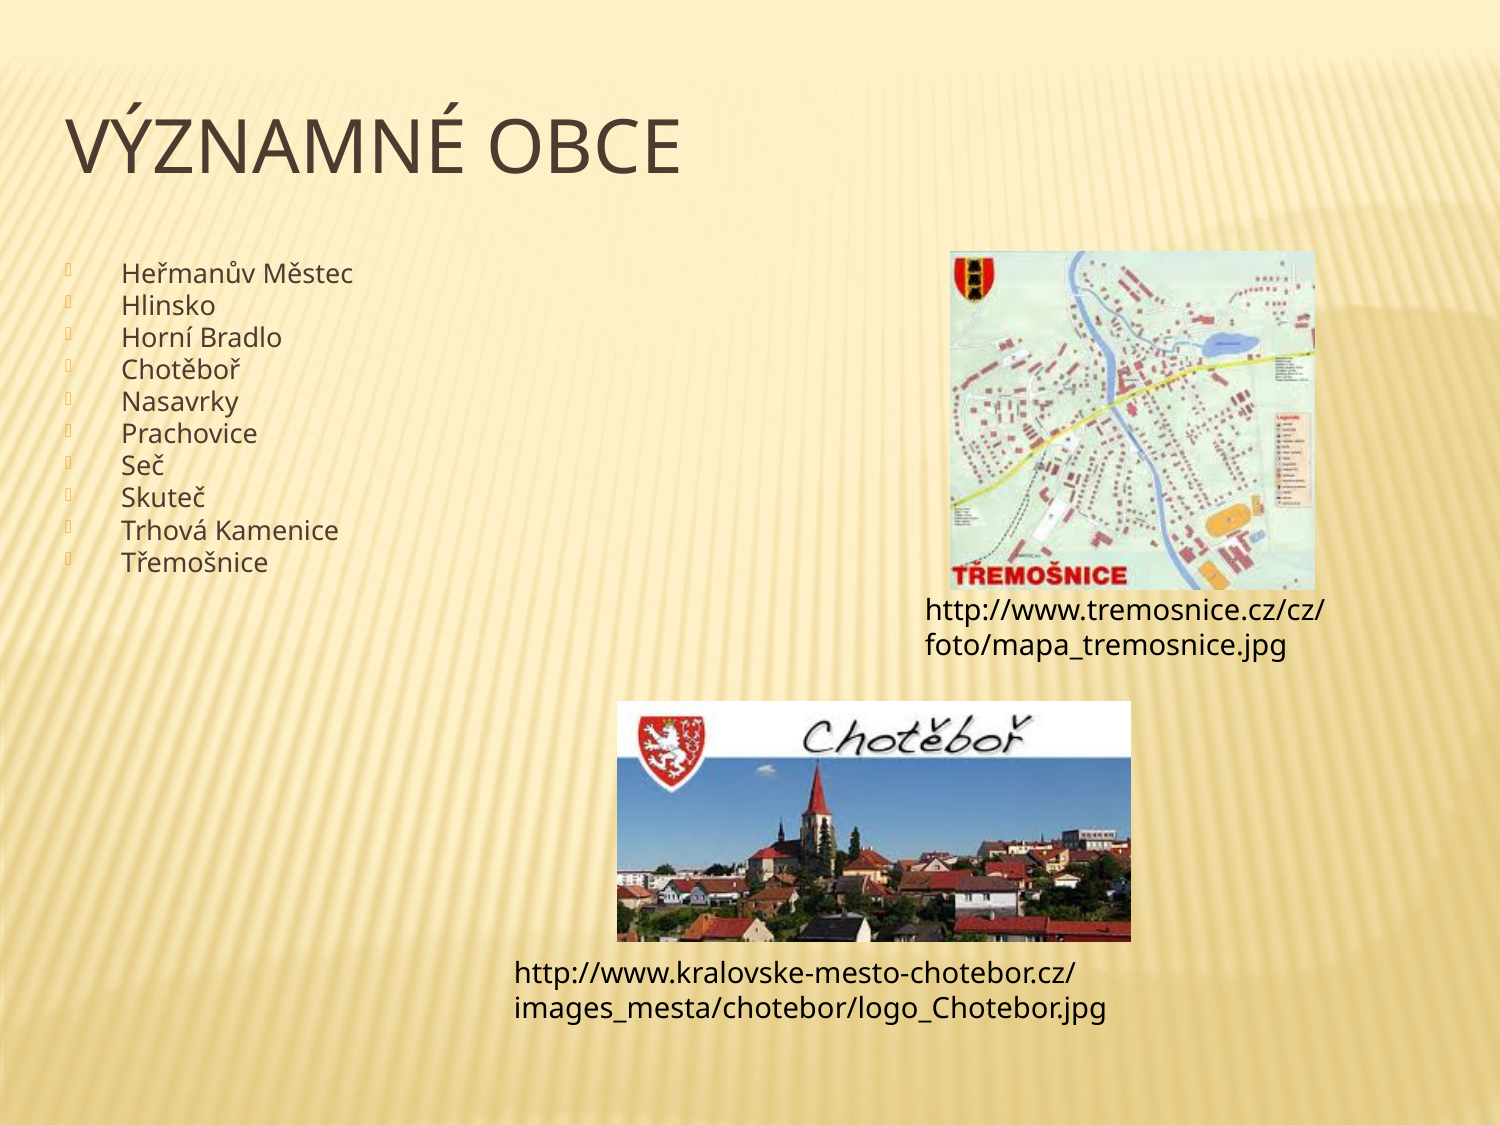

# Významné obce
Heřmanův Městec
Hlinsko
Horní Bradlo
Chotěboř
Nasavrky
Prachovice
Seč
Skuteč
Trhová Kamenice
Třemošnice
http://www.tremosnice.cz/cz/foto/mapa_tremosnice.jpg
http://www.kralovske-mesto-chotebor.cz/images_mesta/chotebor/logo_Chotebor.jpg